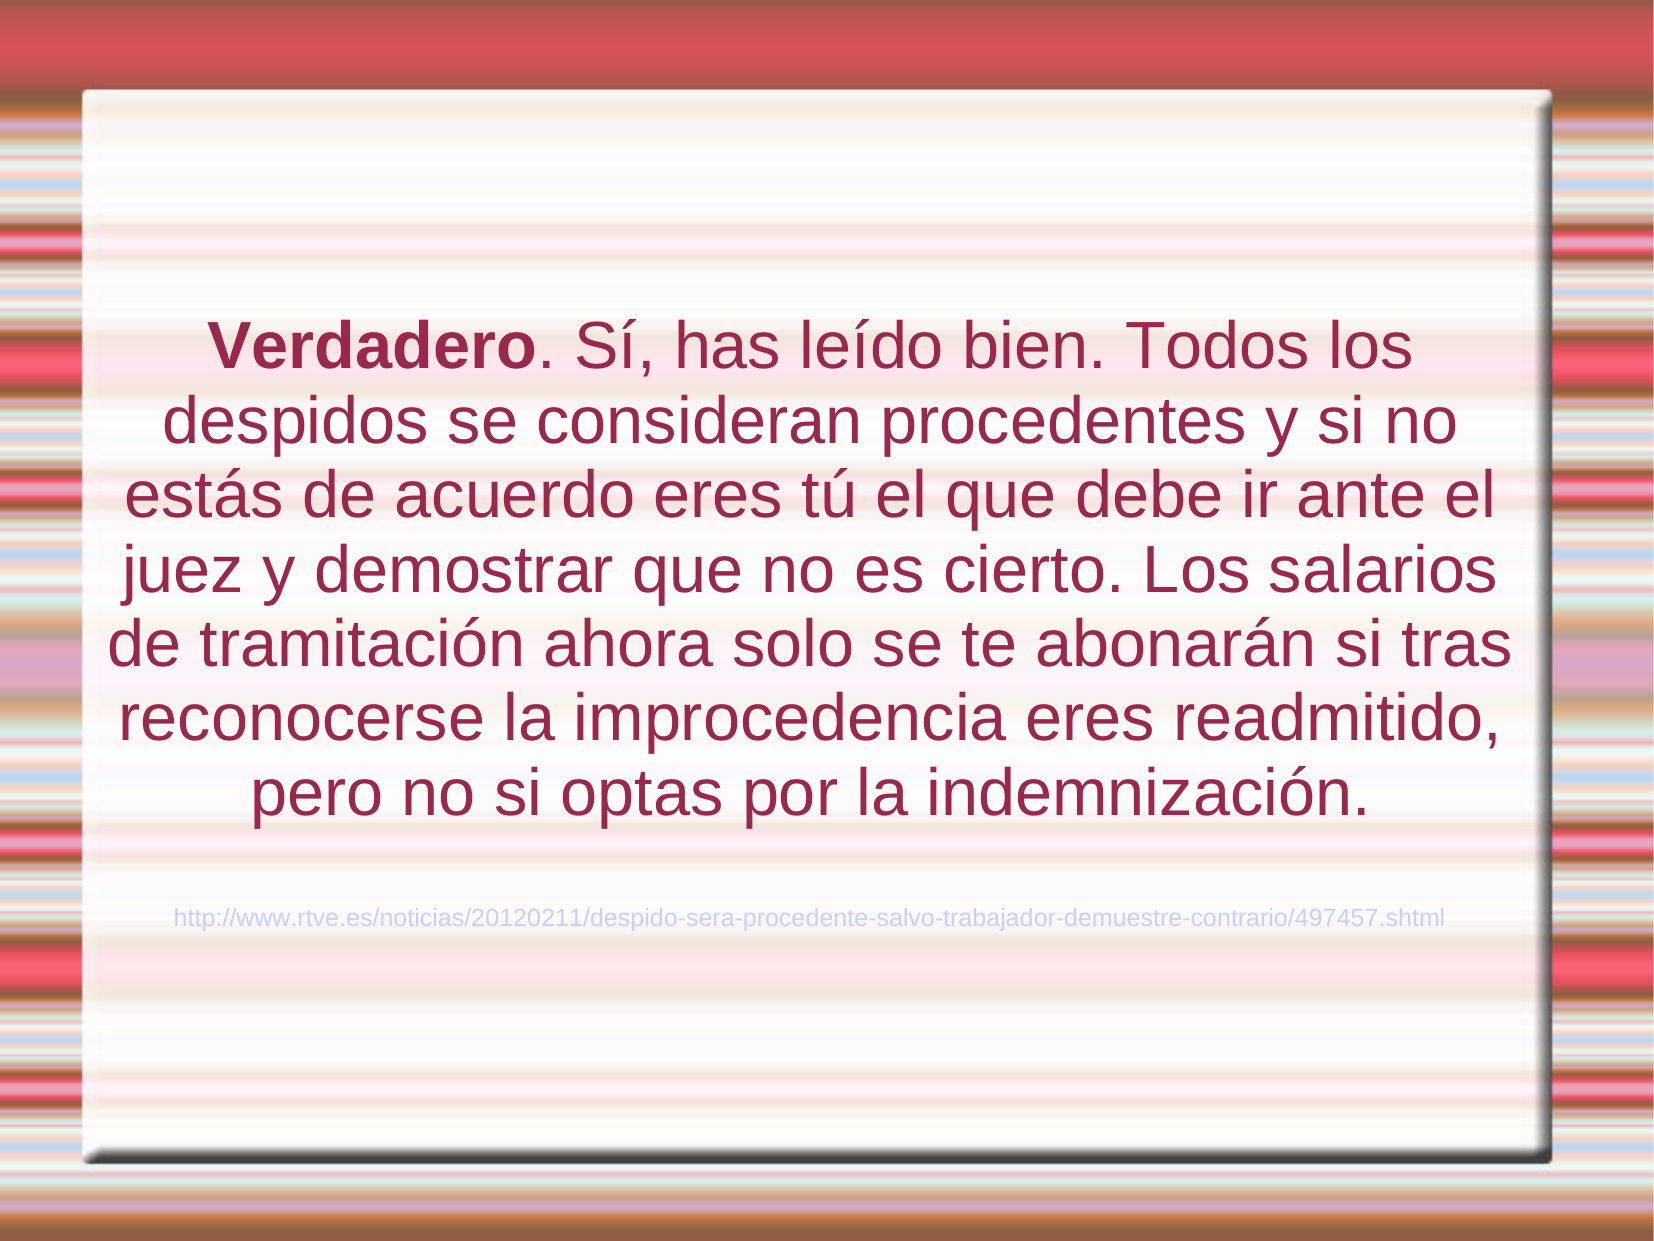

Verdadero. Sí, has leído bien. Todos los despidos se consideran procedentes y si no estás de acuerdo eres tú el que debe ir ante el juez y demostrar que no es cierto. Los salarios de tramitación ahora solo se te abonarán si tras reconocerse la improcedencia eres readmitido, pero no si optas por la indemnización.
http://www.rtve.es/noticias/20120211/despido-sera-procedente-salvo-trabajador-demuestre-contrario/497457.shtml